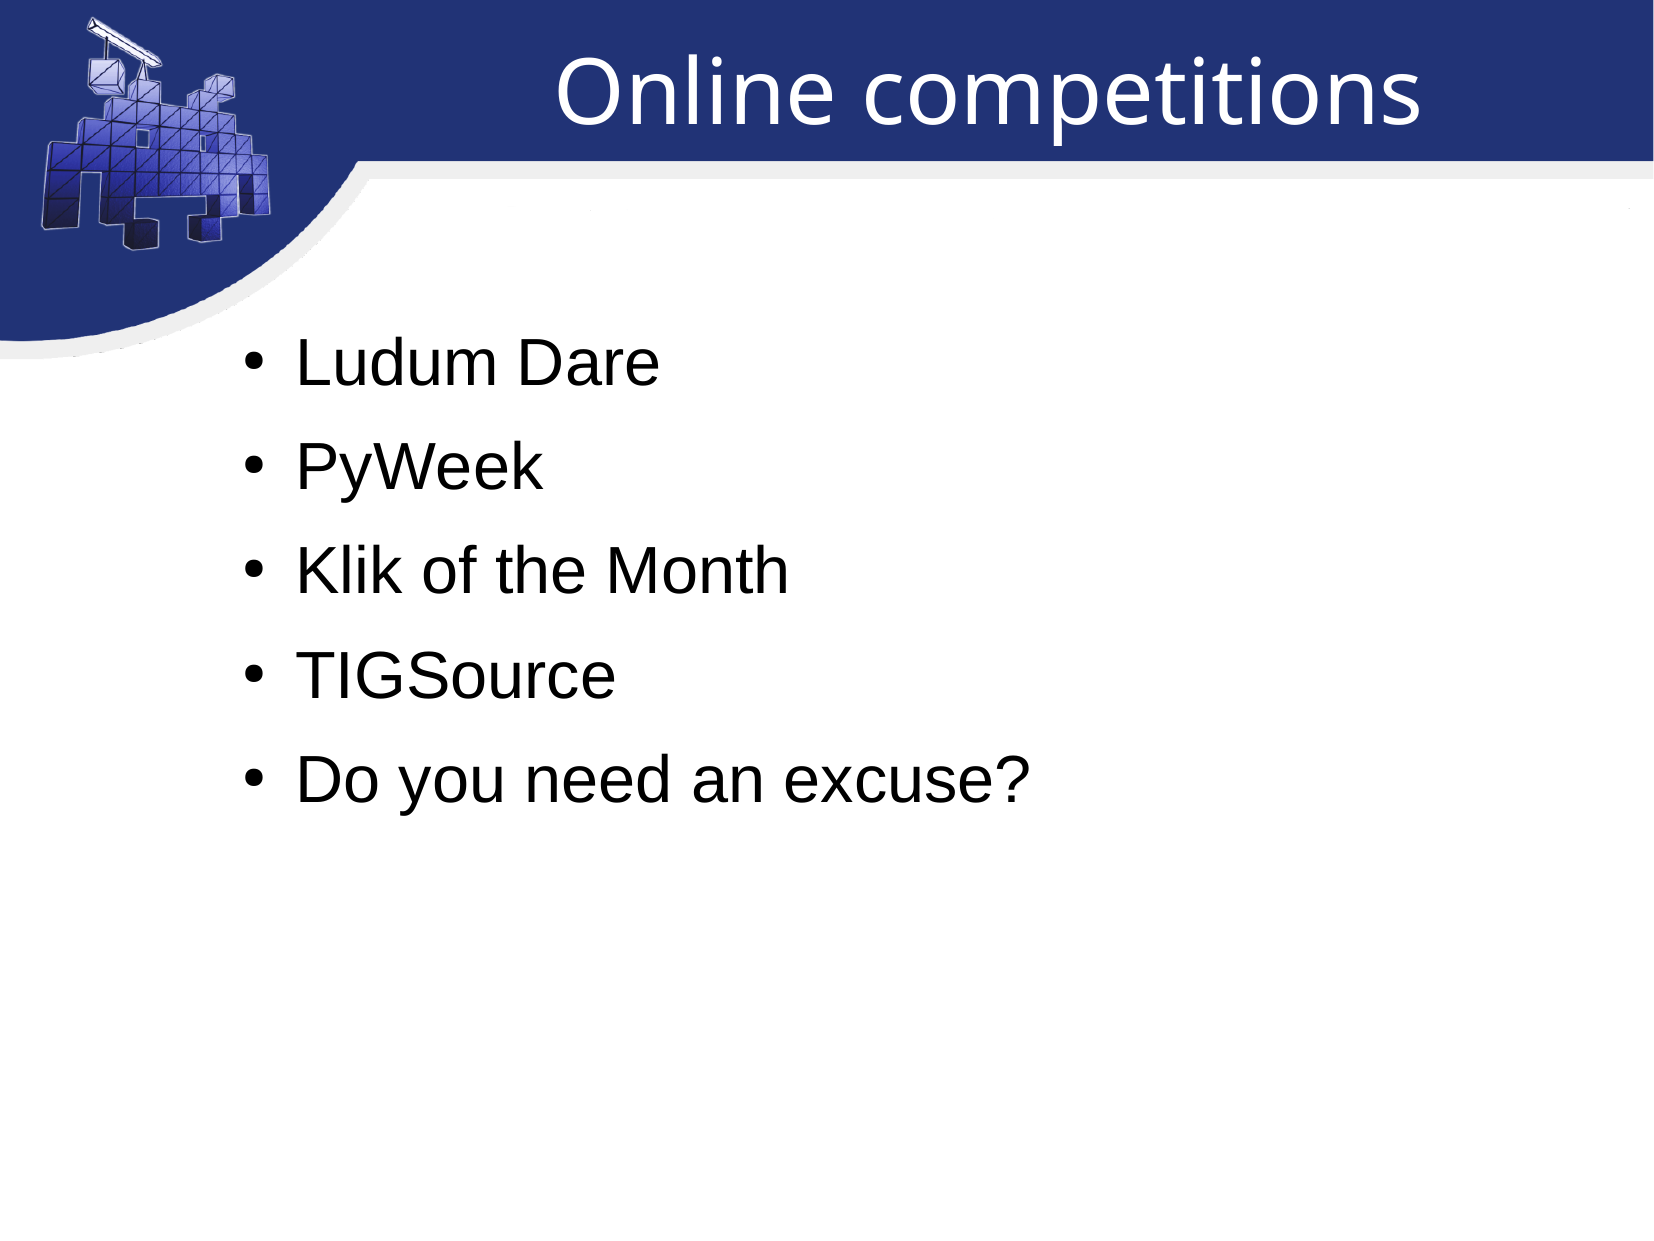

# Online competitions
Ludum Dare
PyWeek
Klik of the Month
TIGSource
Do you need an excuse?